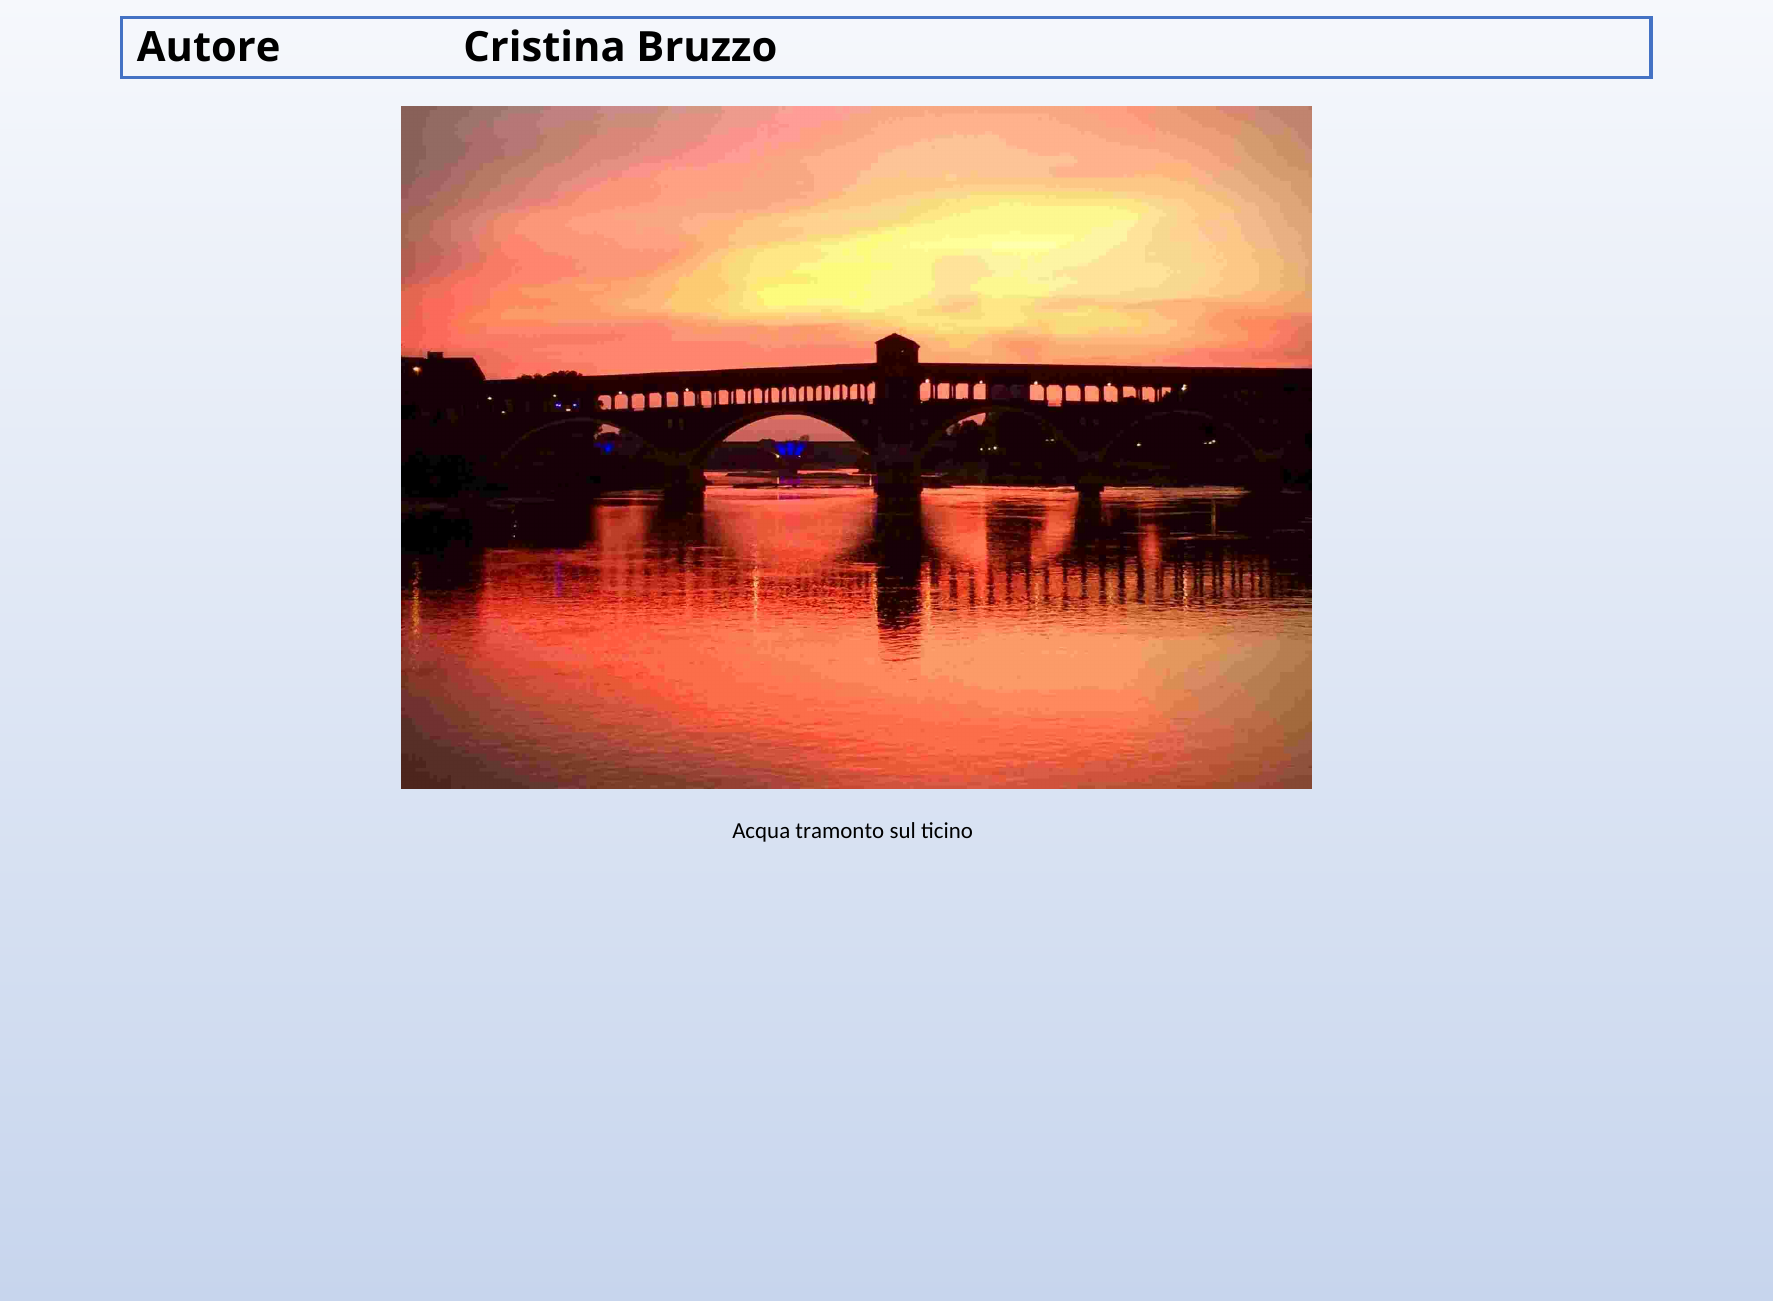

# Autore Cristina Bruzzo
Acqua tramonto sul ticino